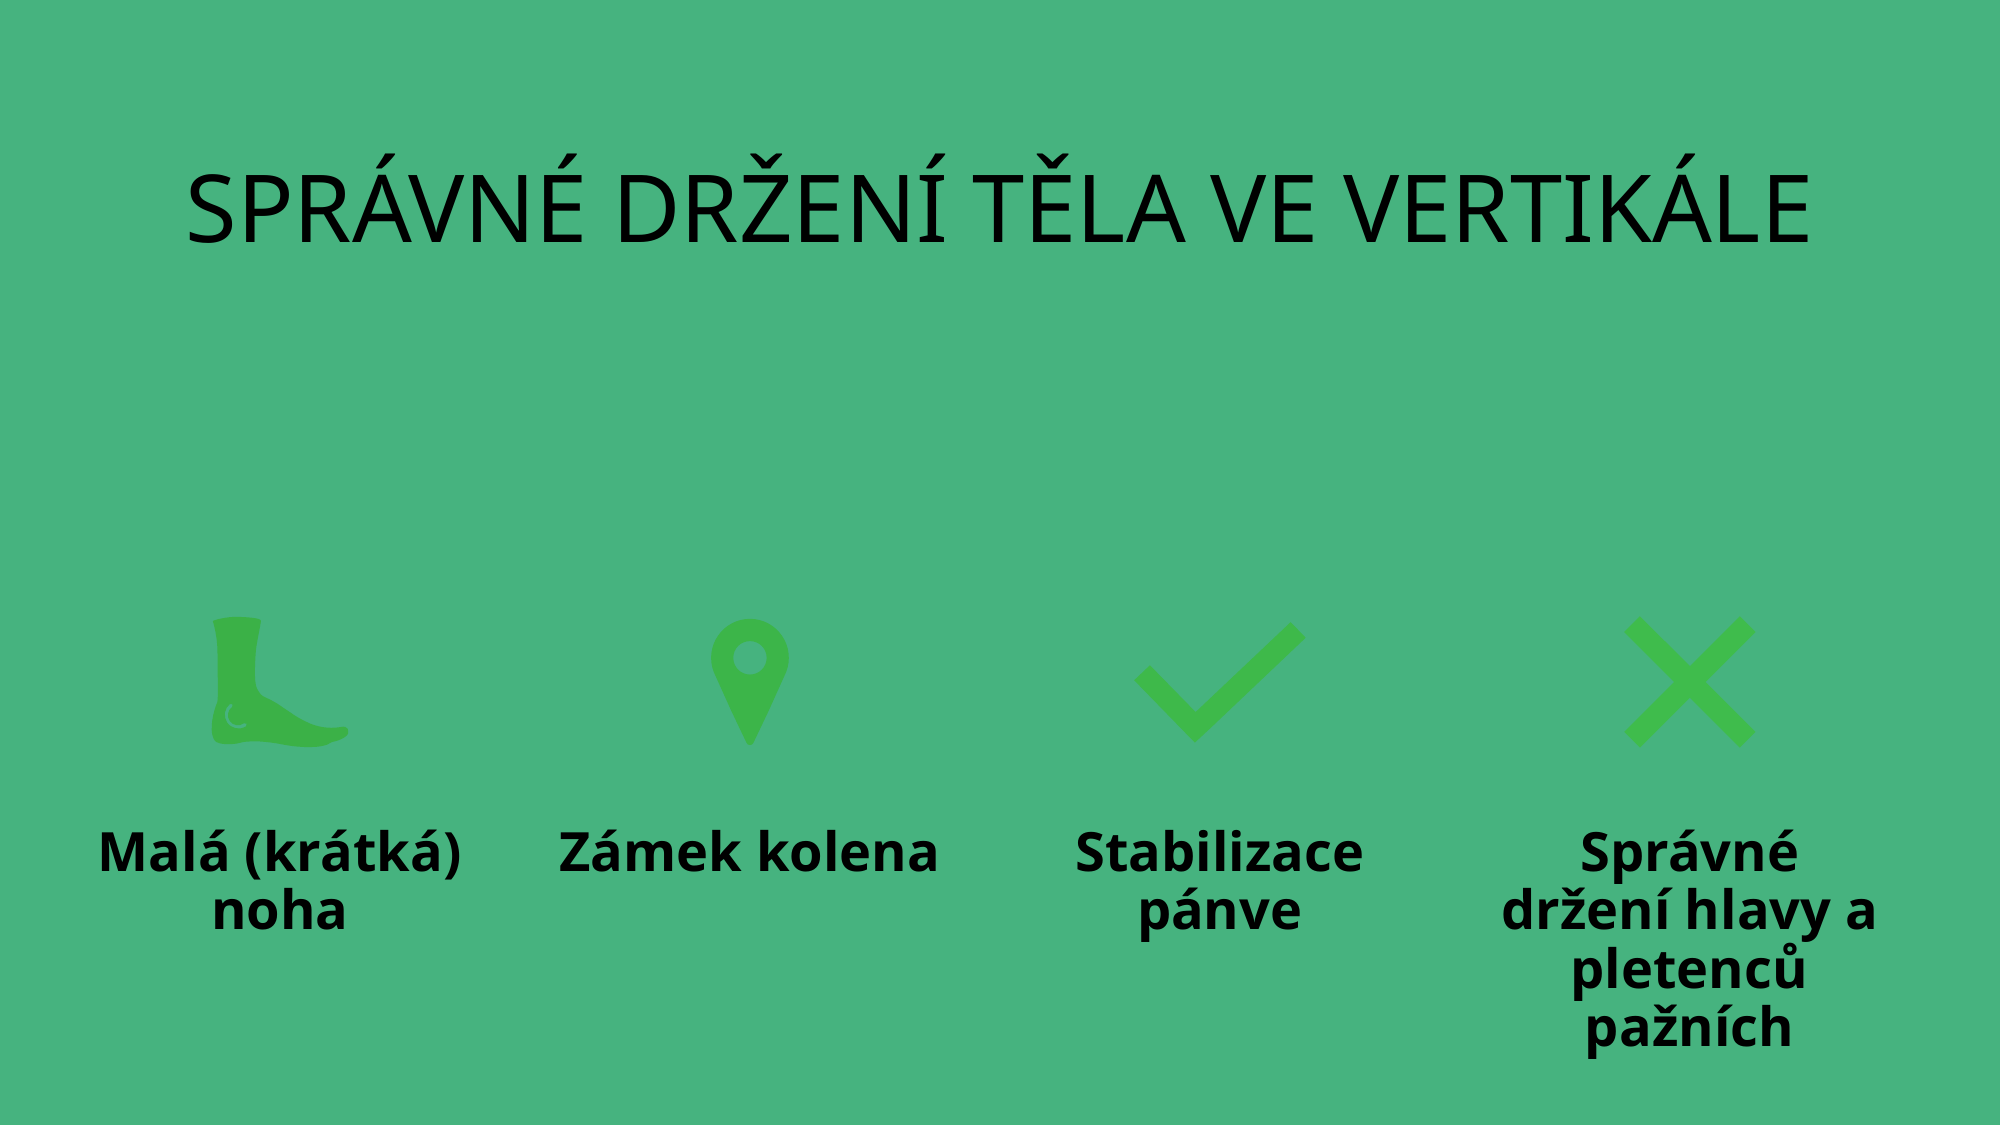

# SPRÁVNÉ DRŽENÍ TĚLA VE VERTIKÁLE
Malá (krátká) noha
Zámek kolena
Stabilizace pánve
Správné držení hlavy a pletenců pažních